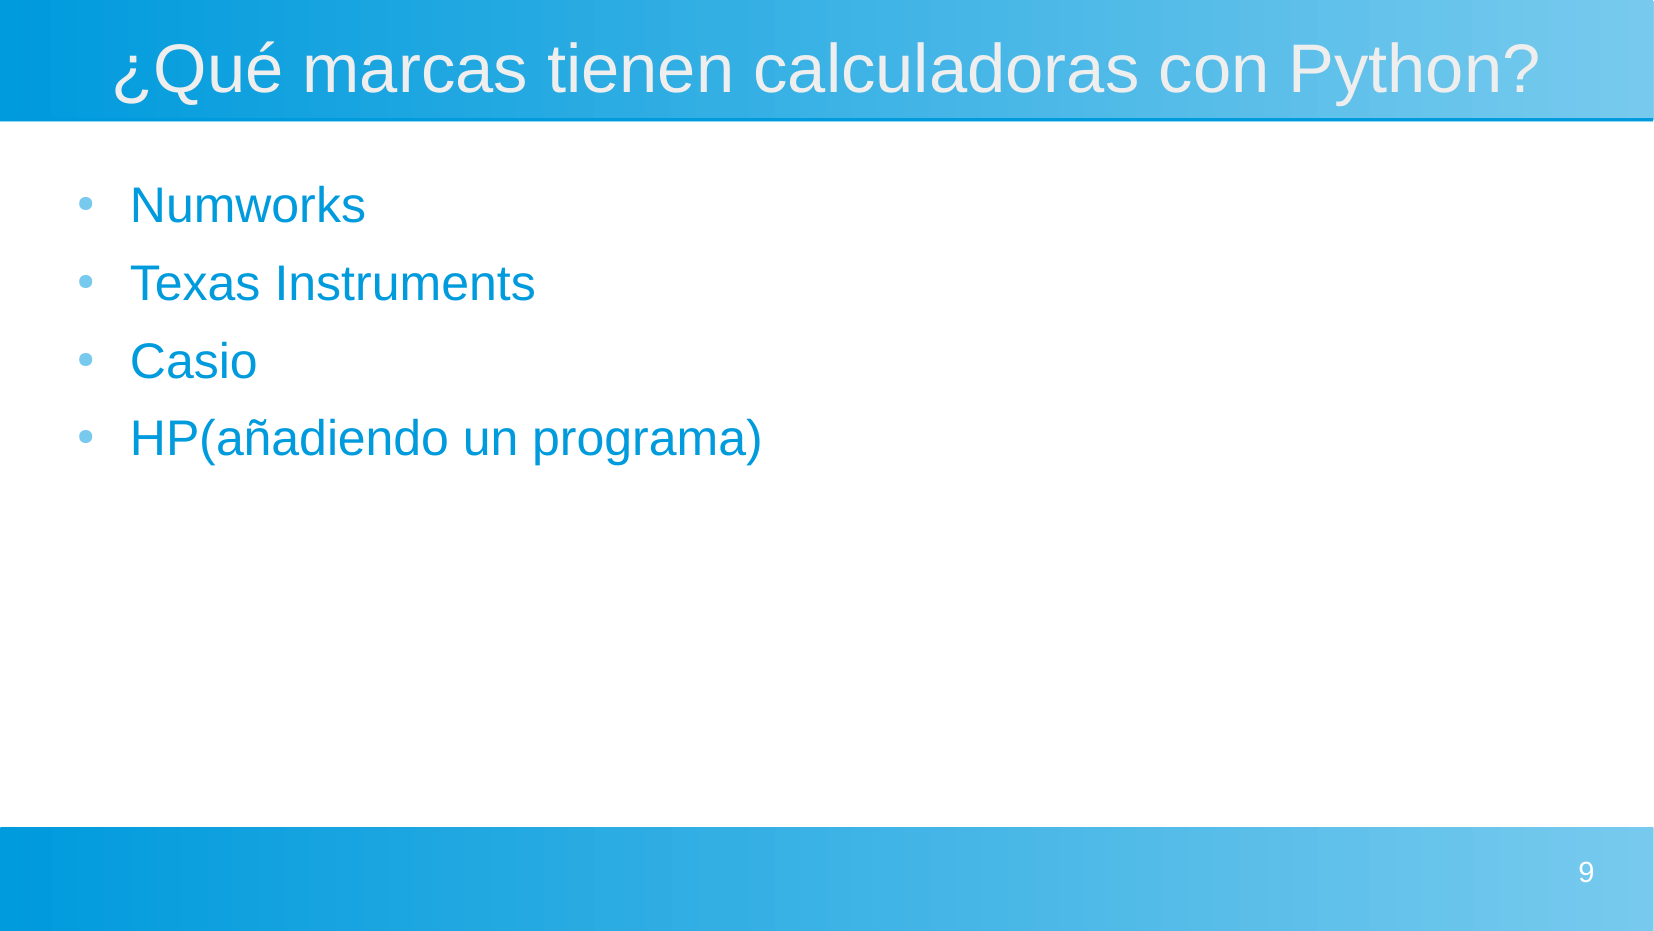

# ¿Qué marcas tienen calculadoras con Python?
Numworks
Texas Instruments
Casio
HP(añadiendo un programa)
9